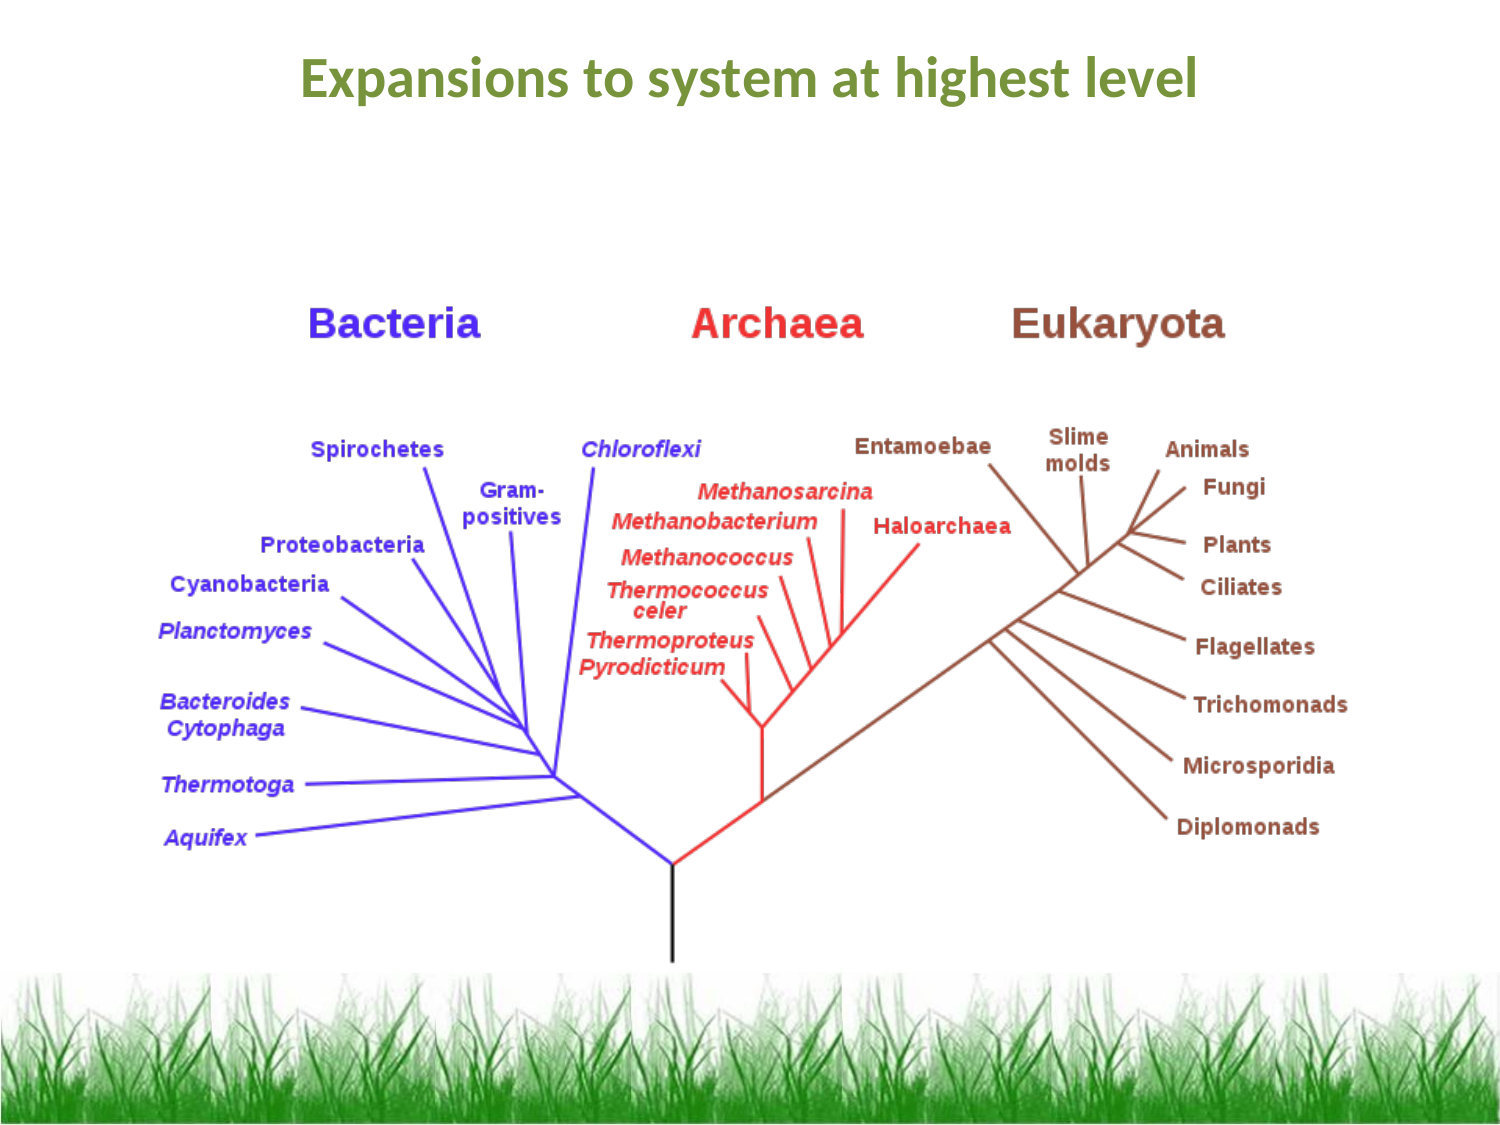

# Expansions to system at highest level